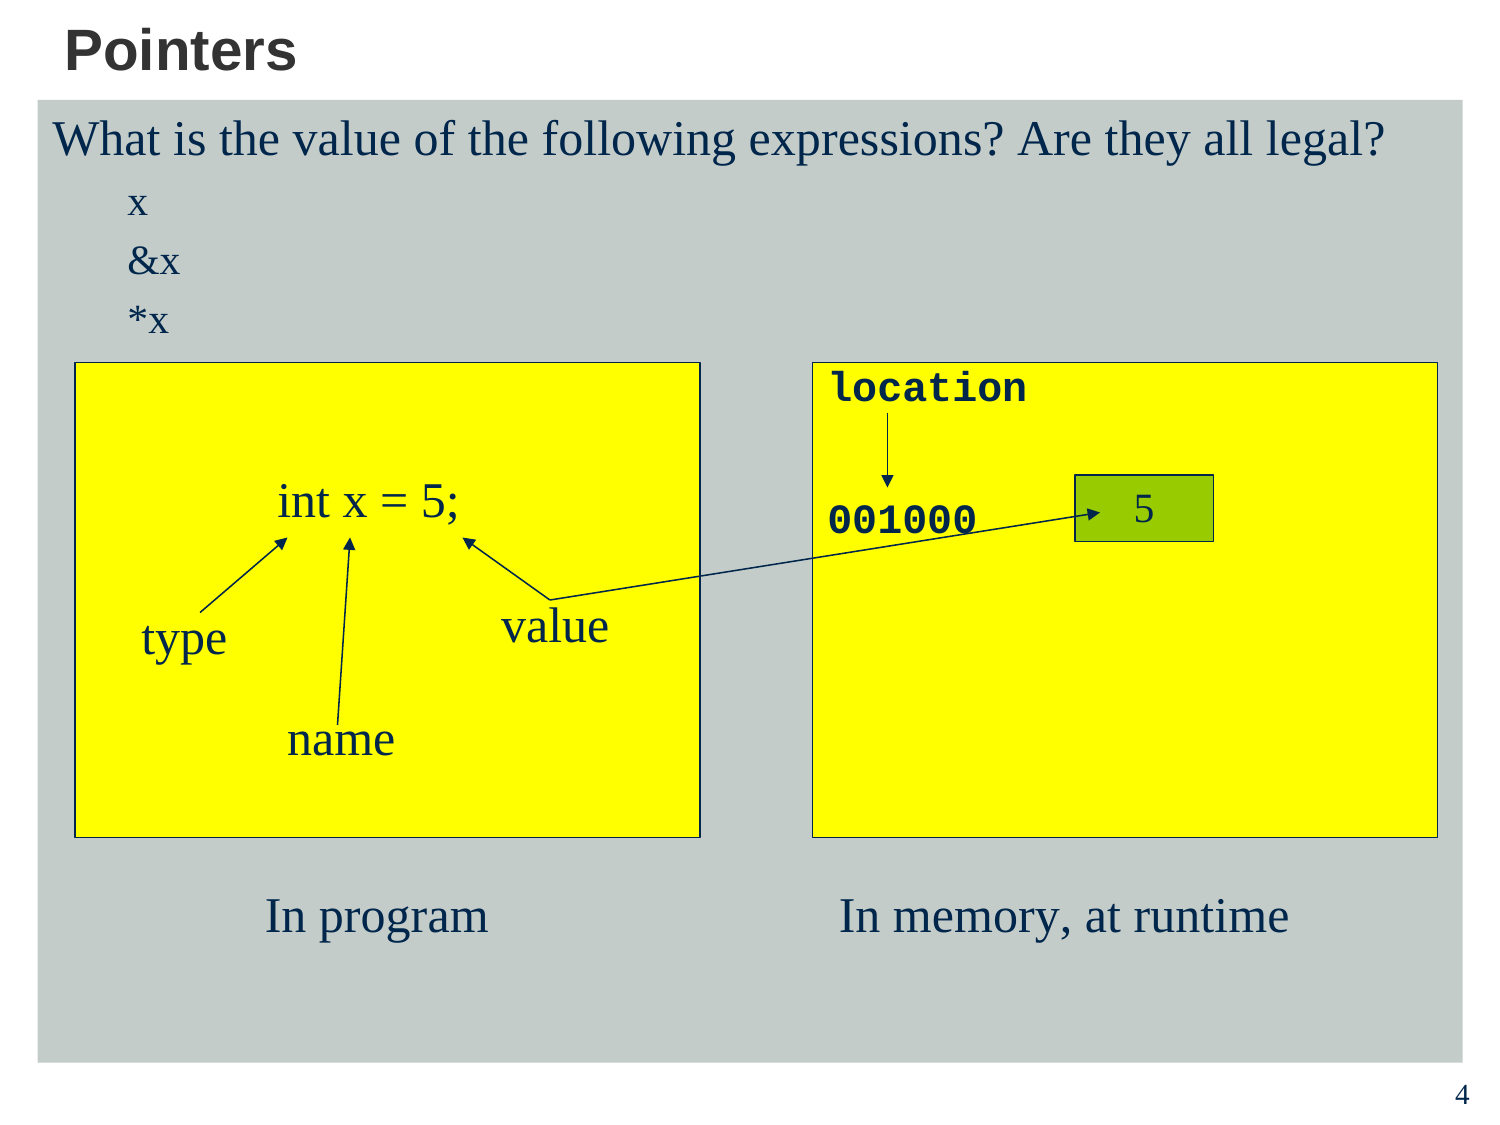

# Pointers
What is the value of the following expressions? Are they all legal?
x
&x
*x
 In program In memory, at runtime
location
001000
int x = 5;
5
value
type
name